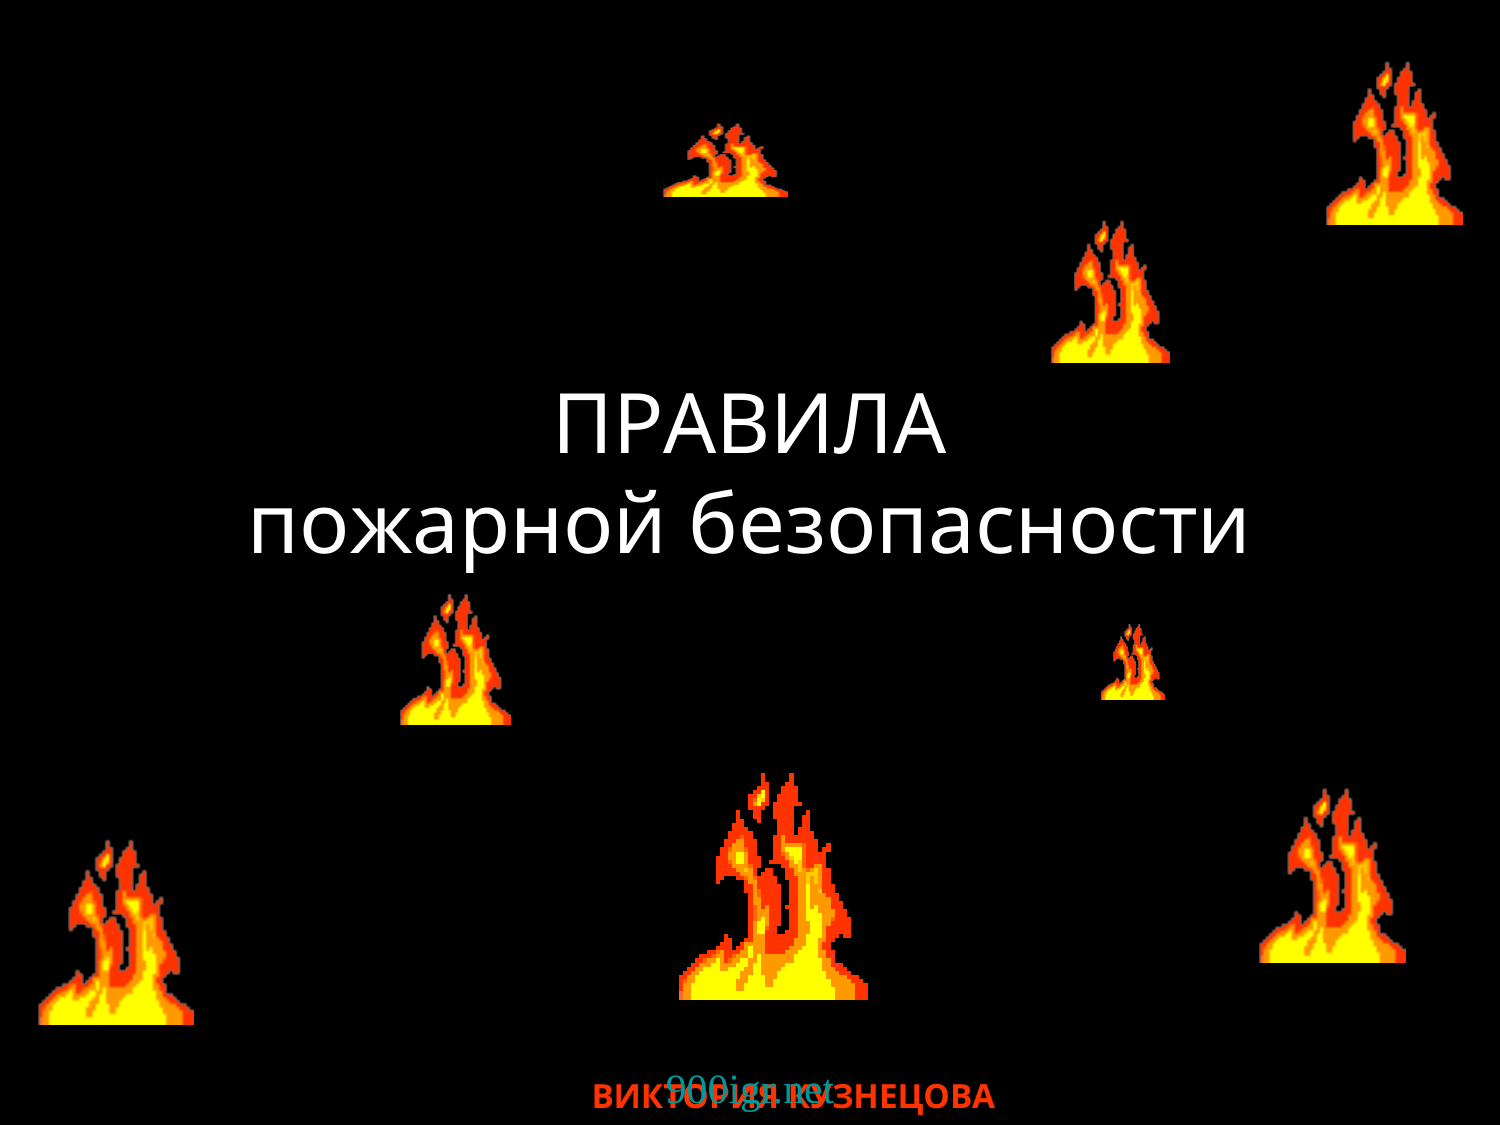

# ПРАВИЛА пожарной безопасности
900igr.net
ВИКТОРИЯ КУЗНЕЦОВА